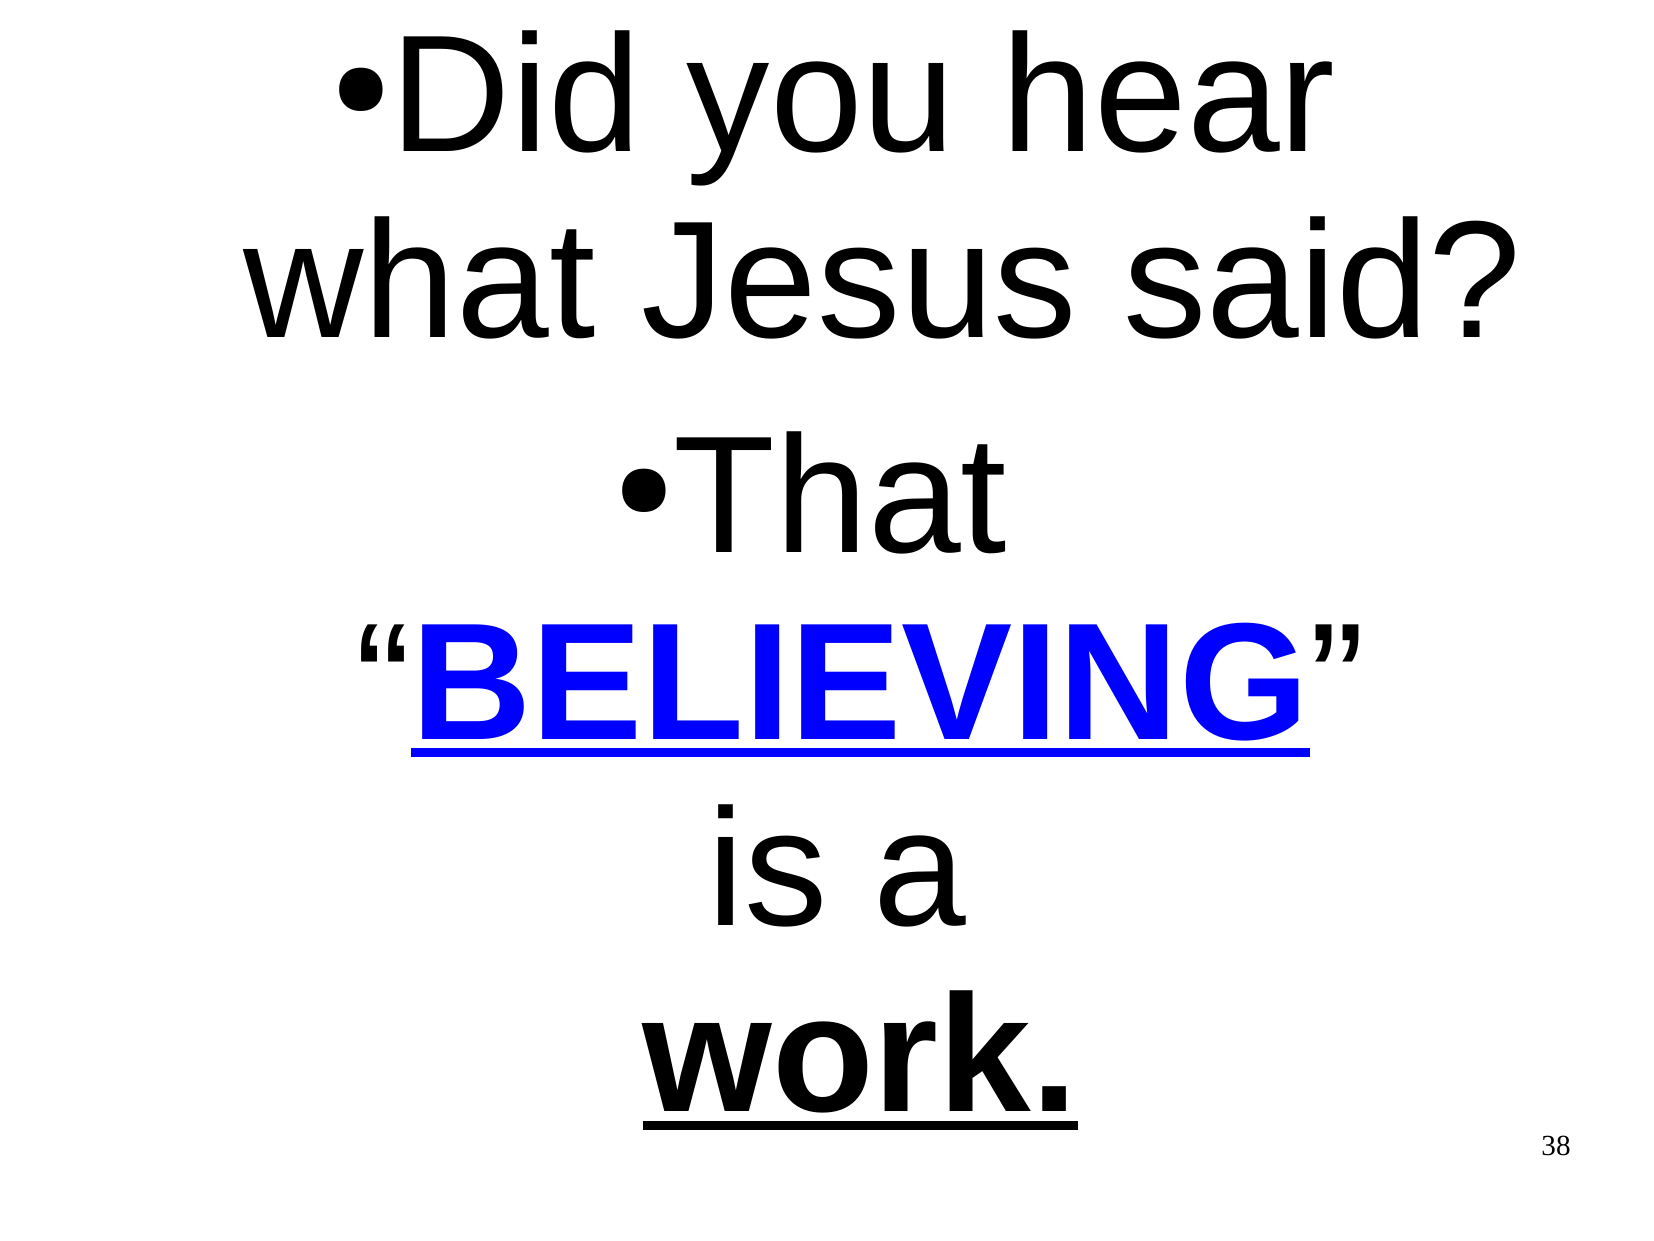

# Did you hear what Jesus said?
That
“BELIEVING”
is a
work.
38